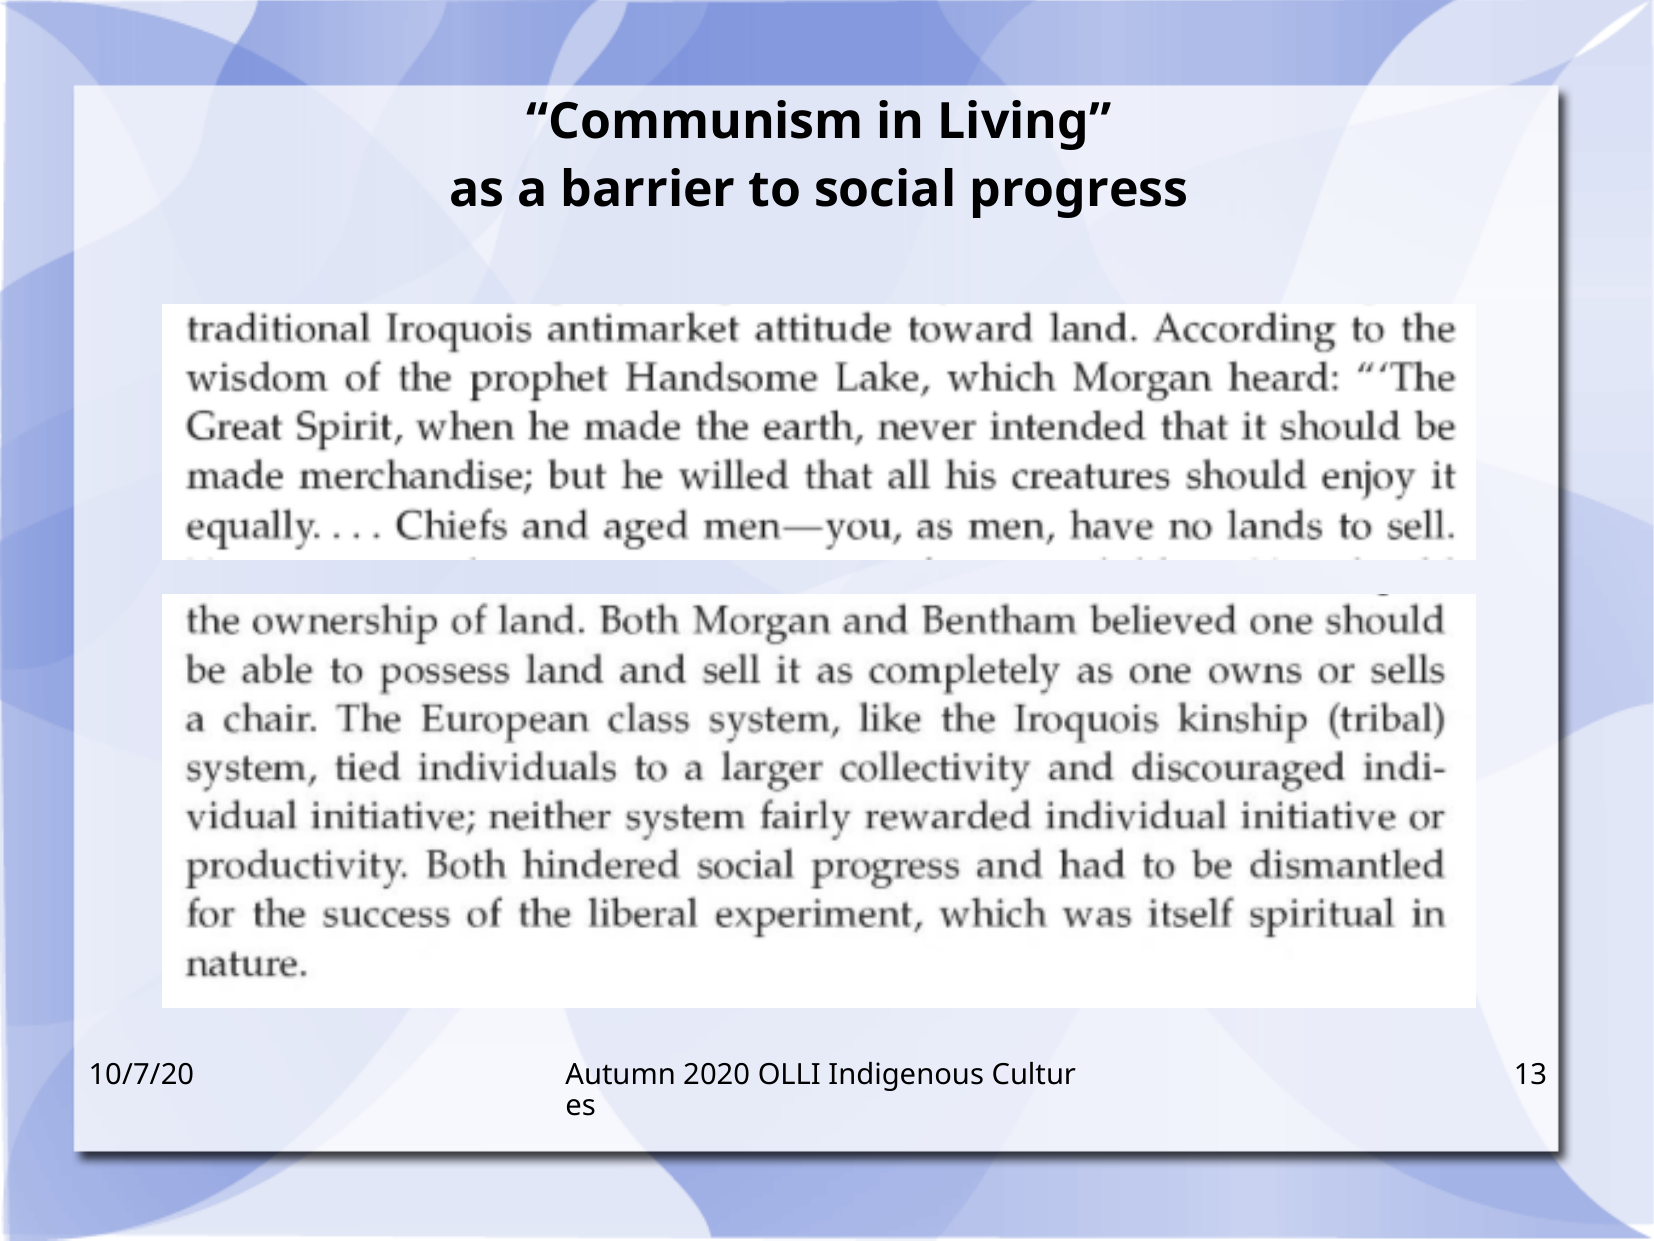

# “Communism in Living” as a barrier to social progress
10/7/20
Autumn 2020 OLLI Indigenous Cultures
13